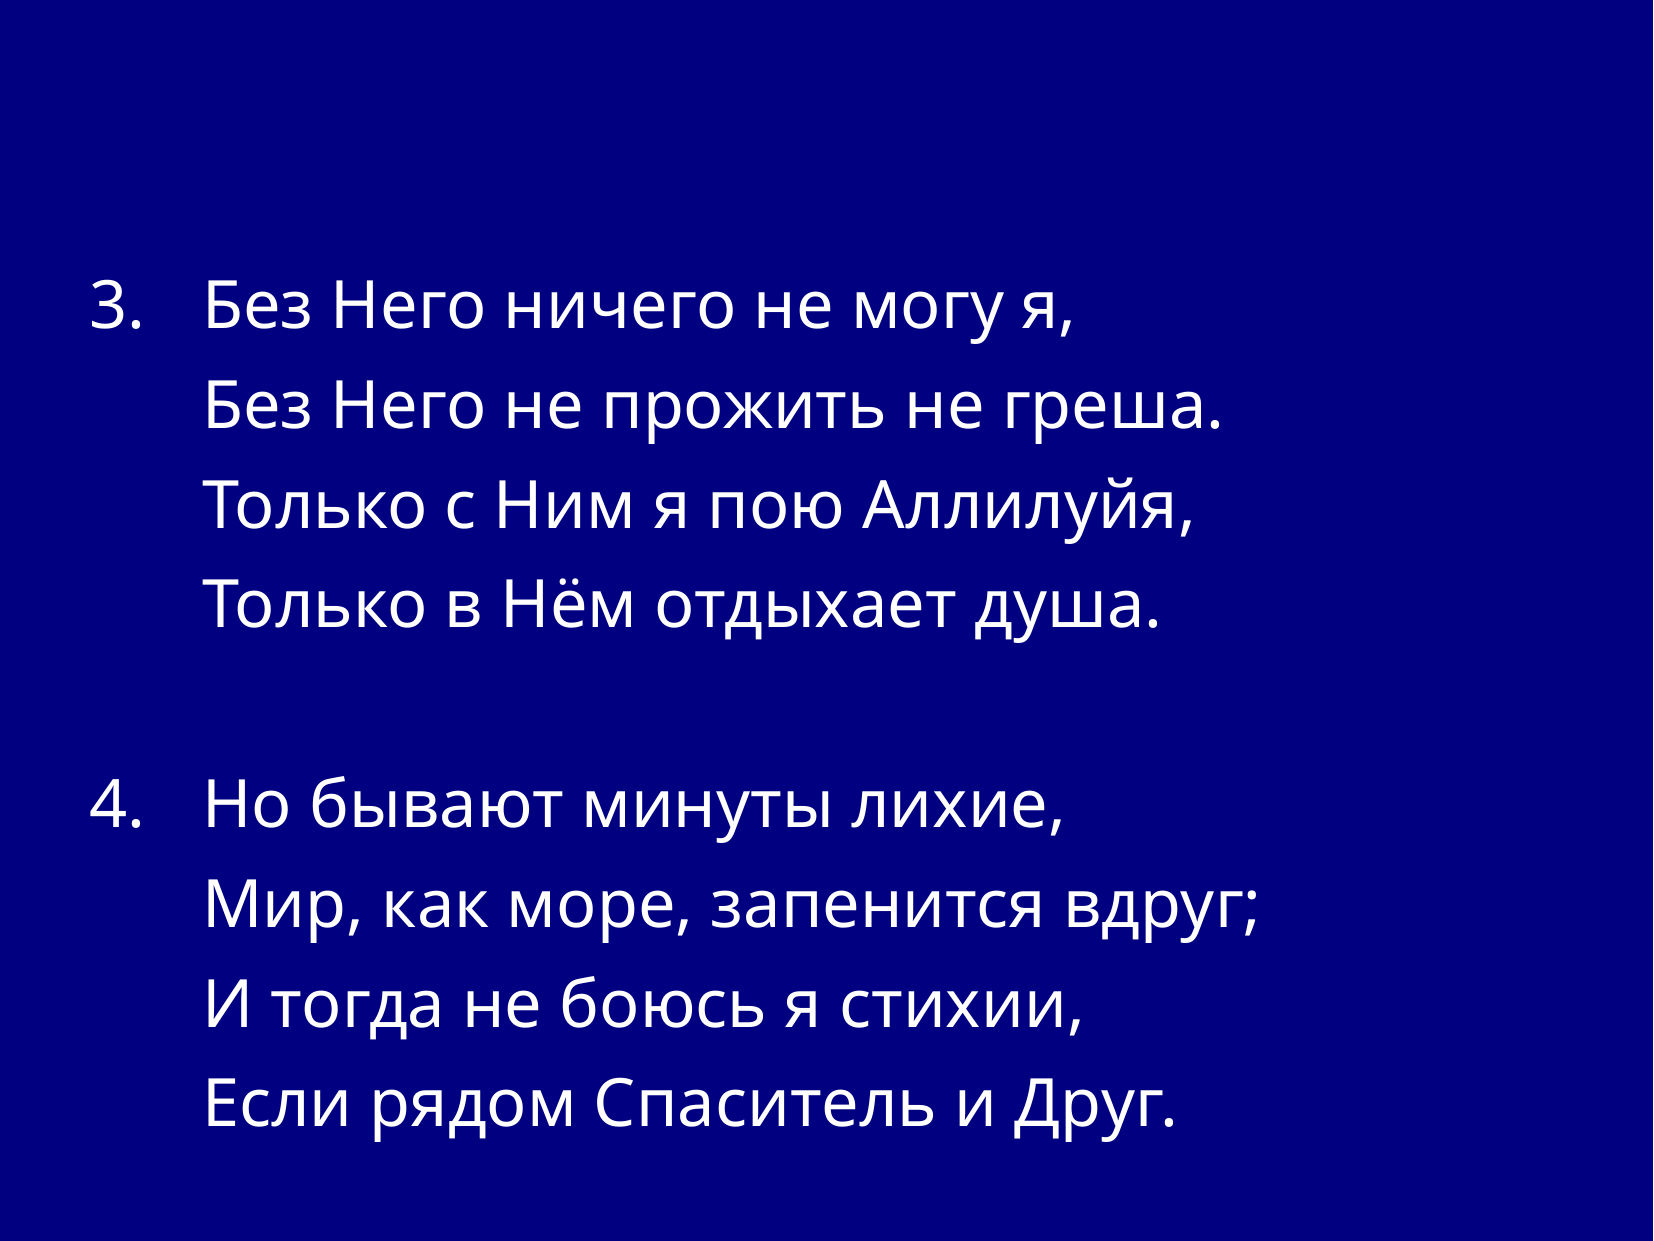

3.	Без Него ничего не могу я,
	Без Него не прожить не греша.
	Только с Ним я пою Аллилуйя,
	Только в Нём отдыхает душа.
4.	Но бывают минуты лихие,
	Мир, как море, запенится вдруг;
	И тогда не боюсь я стихии,
	Если рядом Спаситель и Друг.